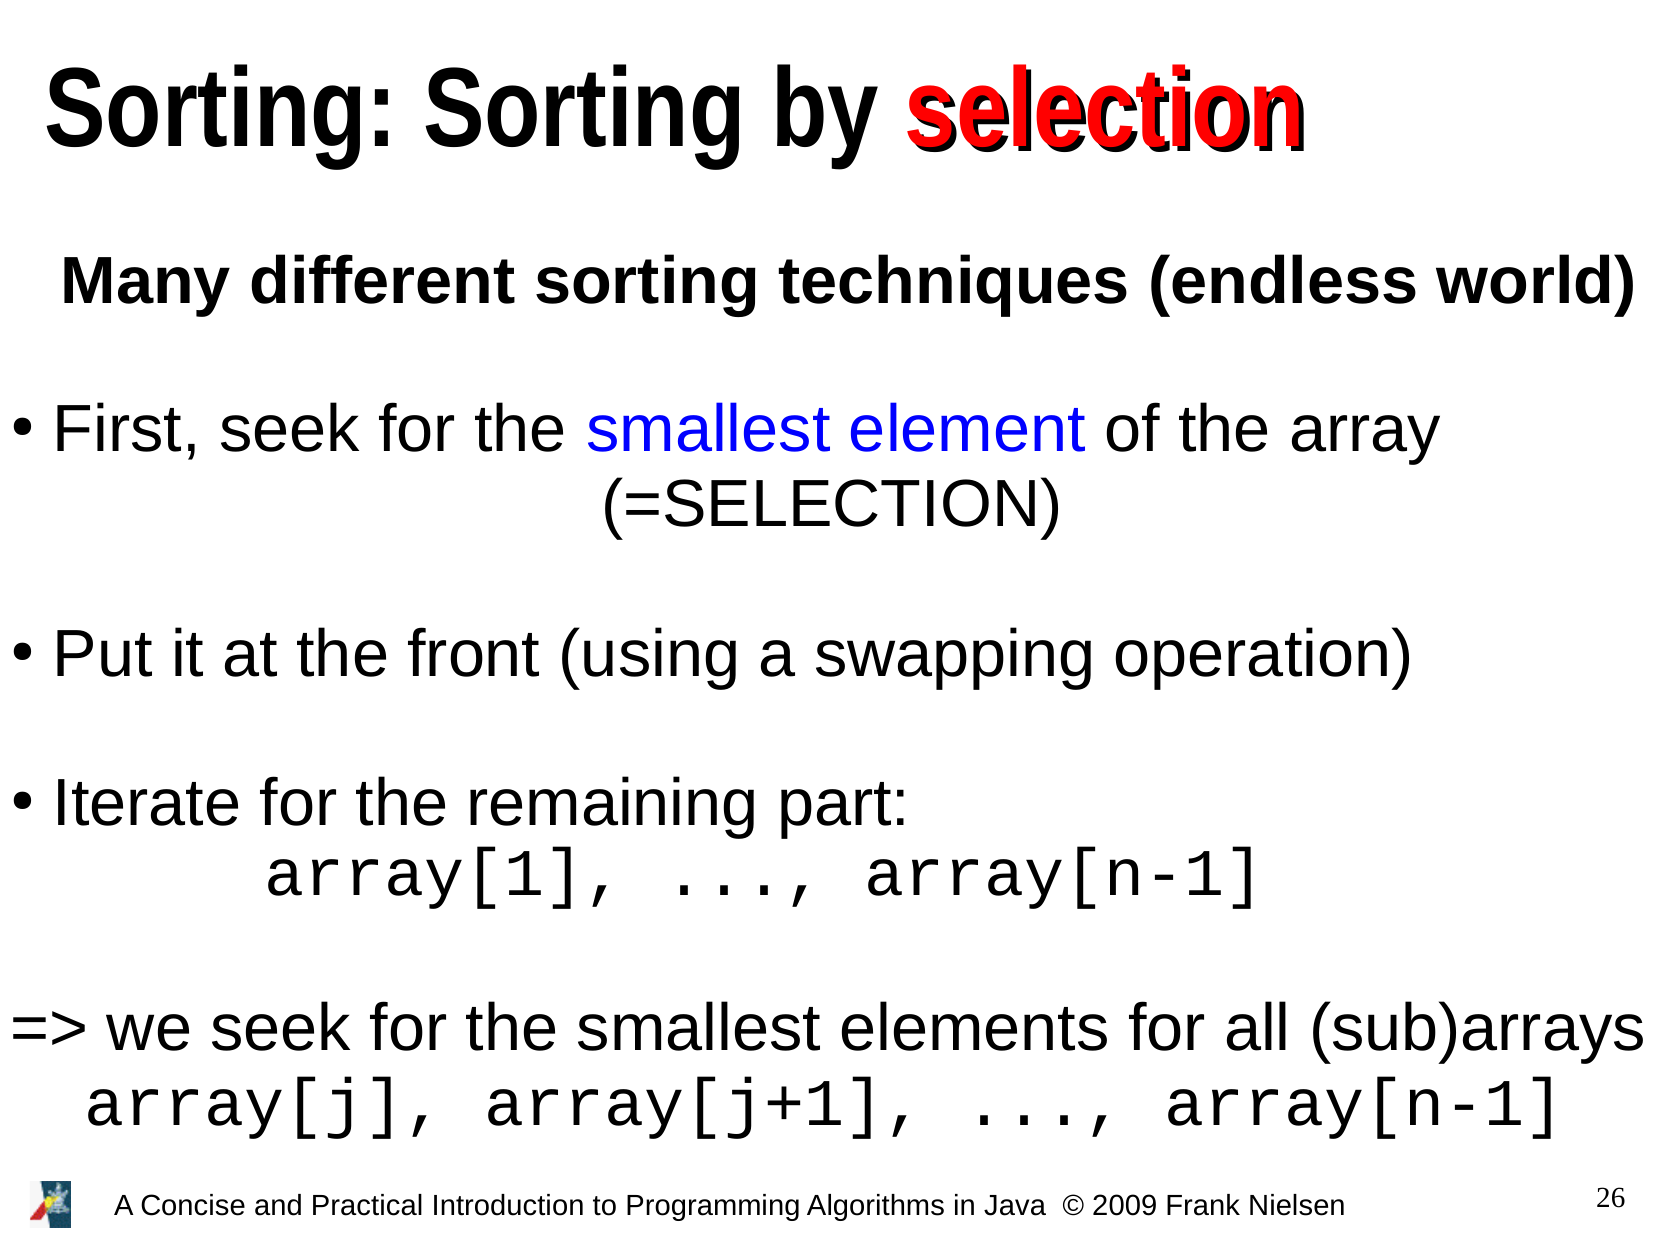

Sorting: Sorting by selection
Many different sorting techniques (endless world)
 First, seek for the smallest element of the array
								(=SELECTION)
 Put it at the front (using a swapping operation)
 Iterate for the remaining part:
		array[1], ..., array[n-1]
=> we seek for the smallest elements for all (sub)arrays
	array[j], array[j+1], ..., array[n-1]